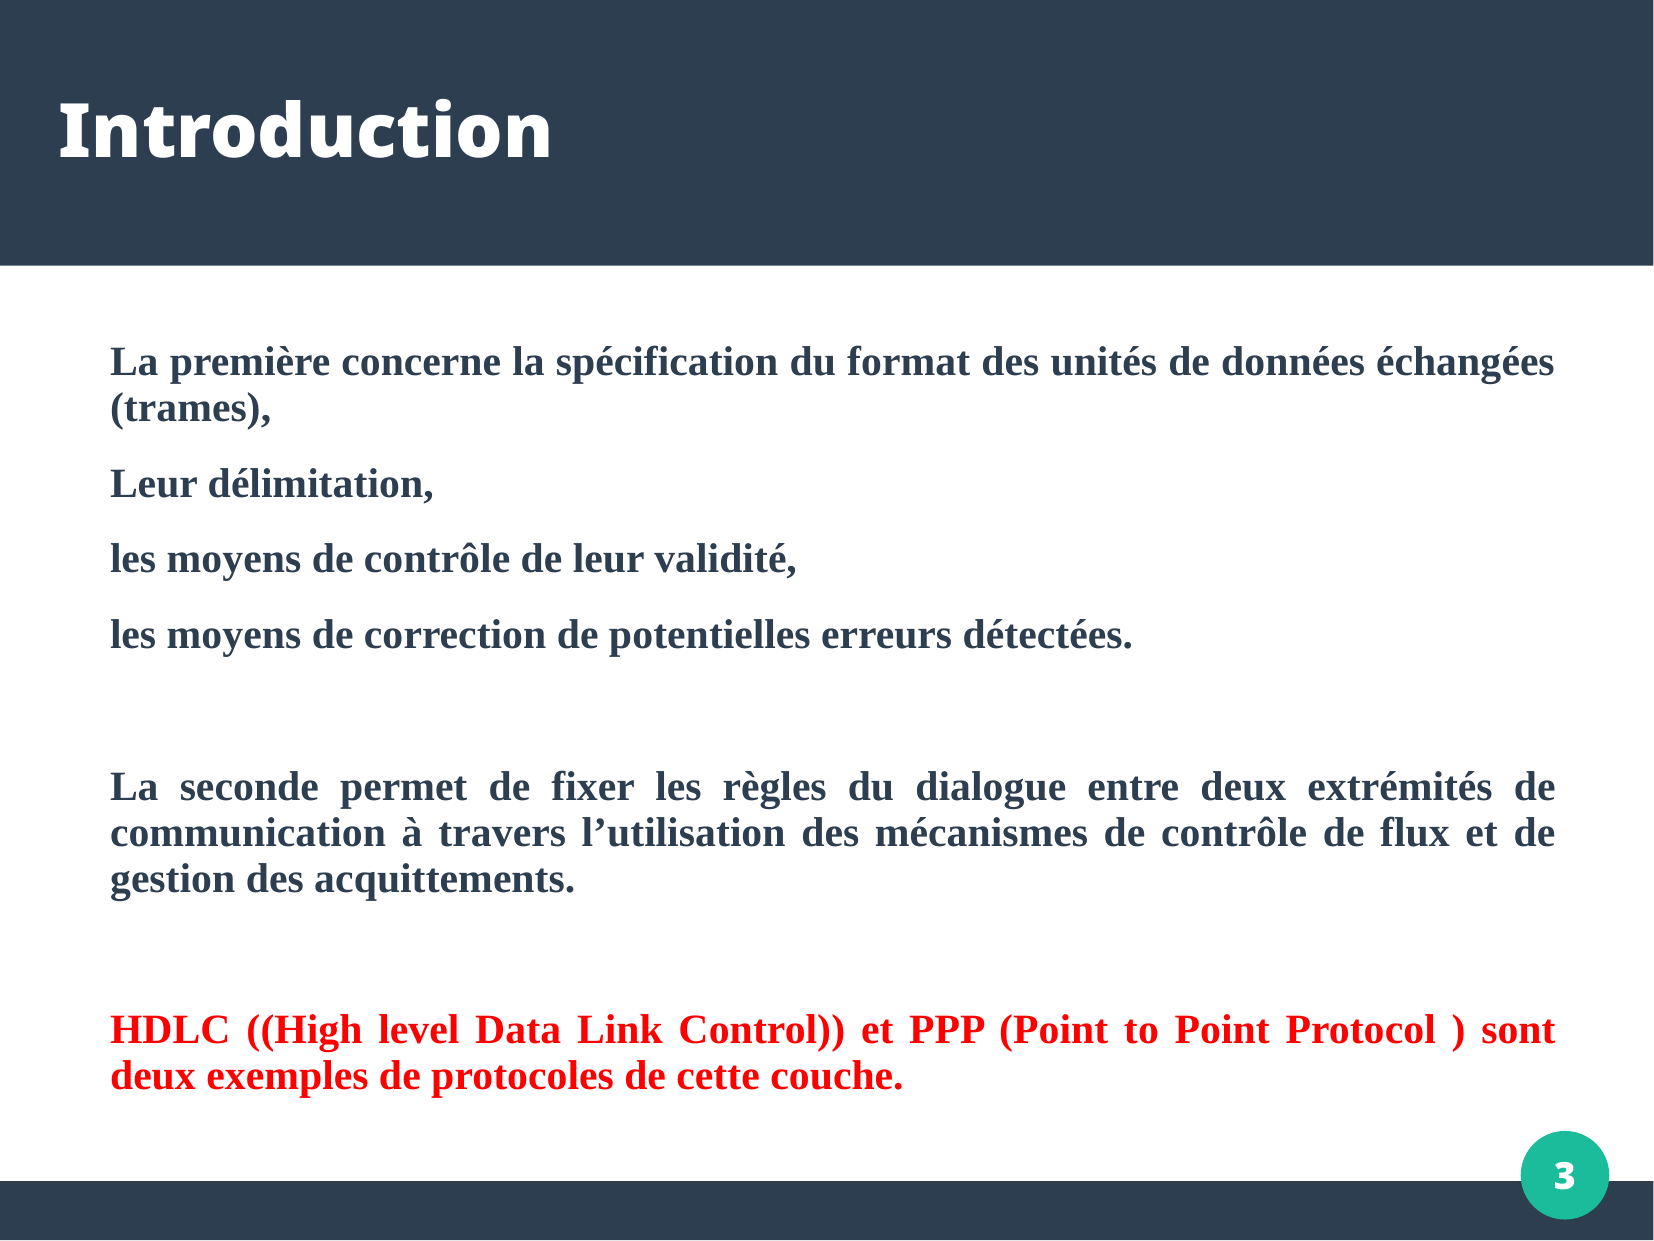

# Introduction
La première concerne la spécification du format des unités de données échangées (trames),
Leur délimitation,
les moyens de contrôle de leur validité,
les moyens de correction de potentielles erreurs détectées.
La seconde permet de fixer les règles du dialogue entre deux extrémités de communication à travers l’utilisation des mécanismes de contrôle de flux et de gestion des acquittements.
HDLC ((High level Data Link Control)) et PPP (Point to Point Protocol ) sont deux exemples de protocoles de cette couche.
3